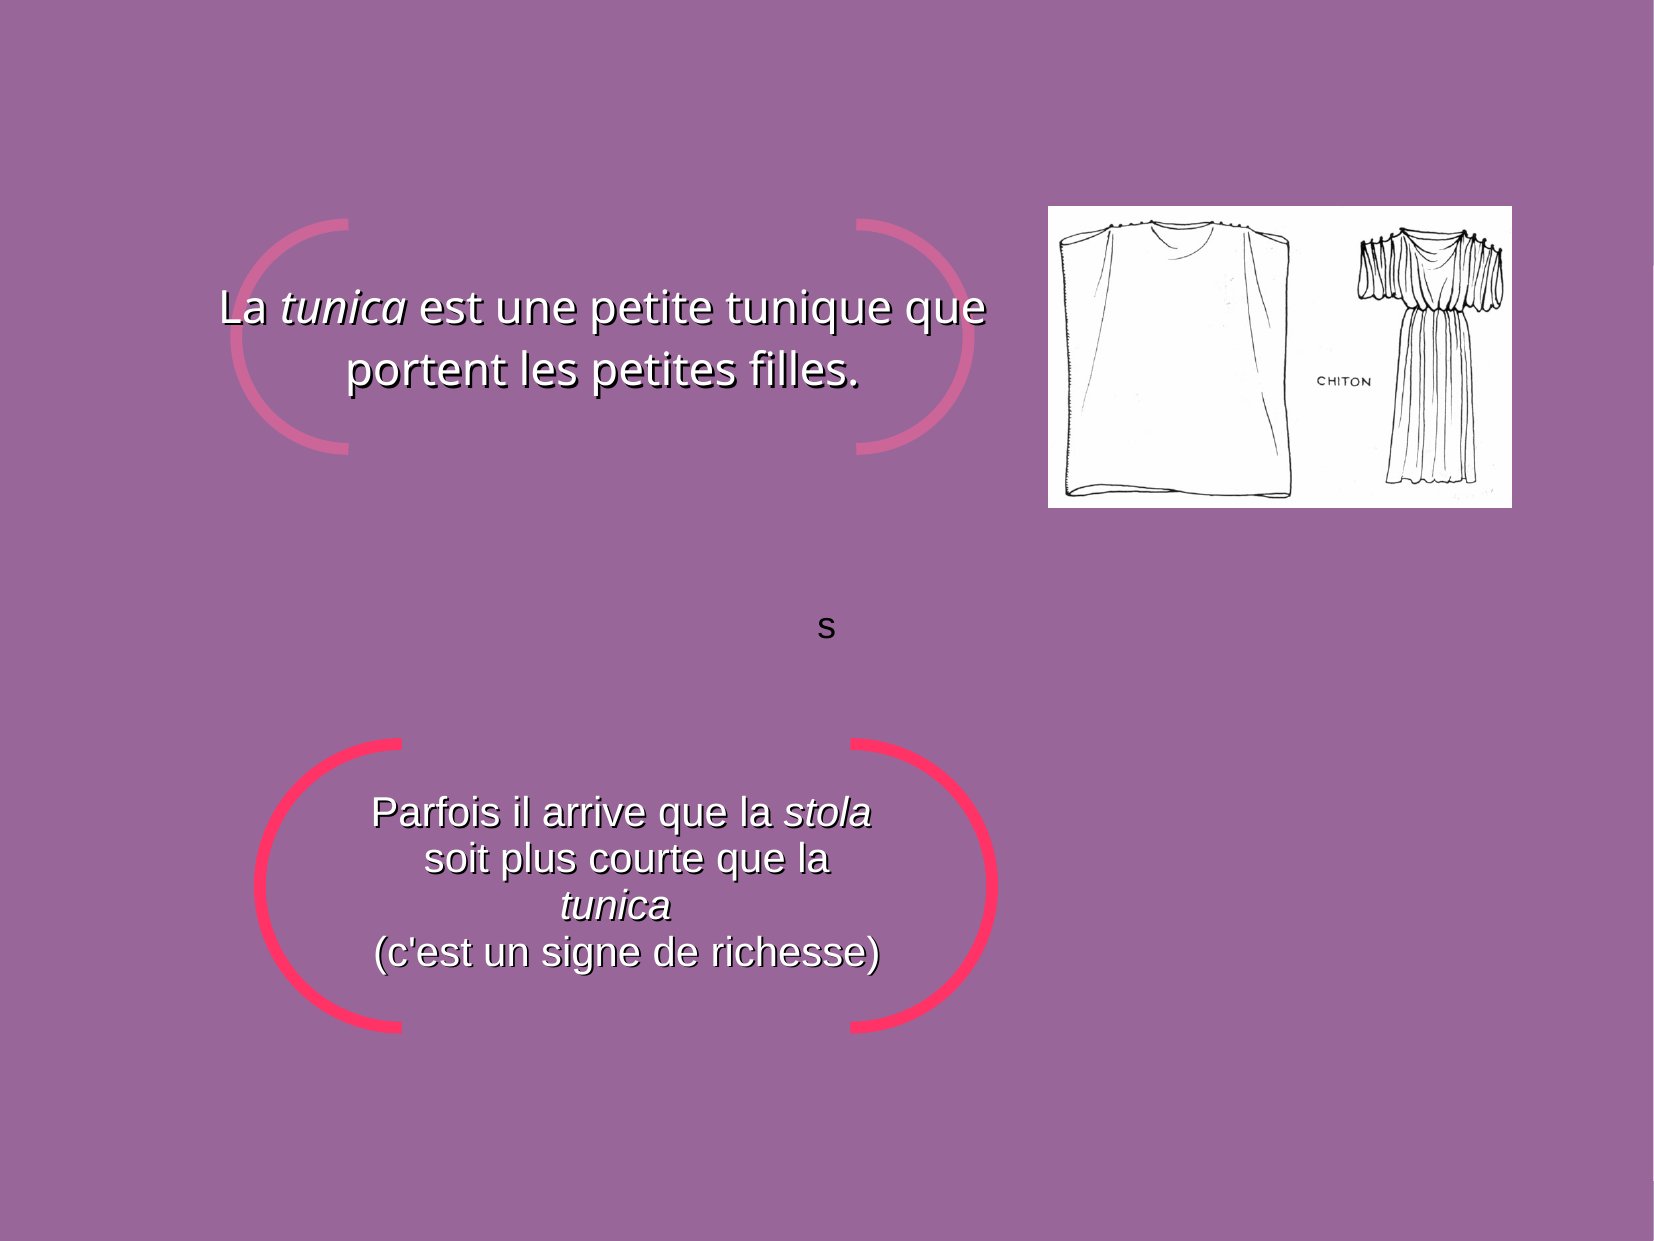

s
La tunica est une petite tunique que
portent les petites filles.
Parfois il arrive que la stola
soit plus courte que la tunica
(c'est un signe de richesse)